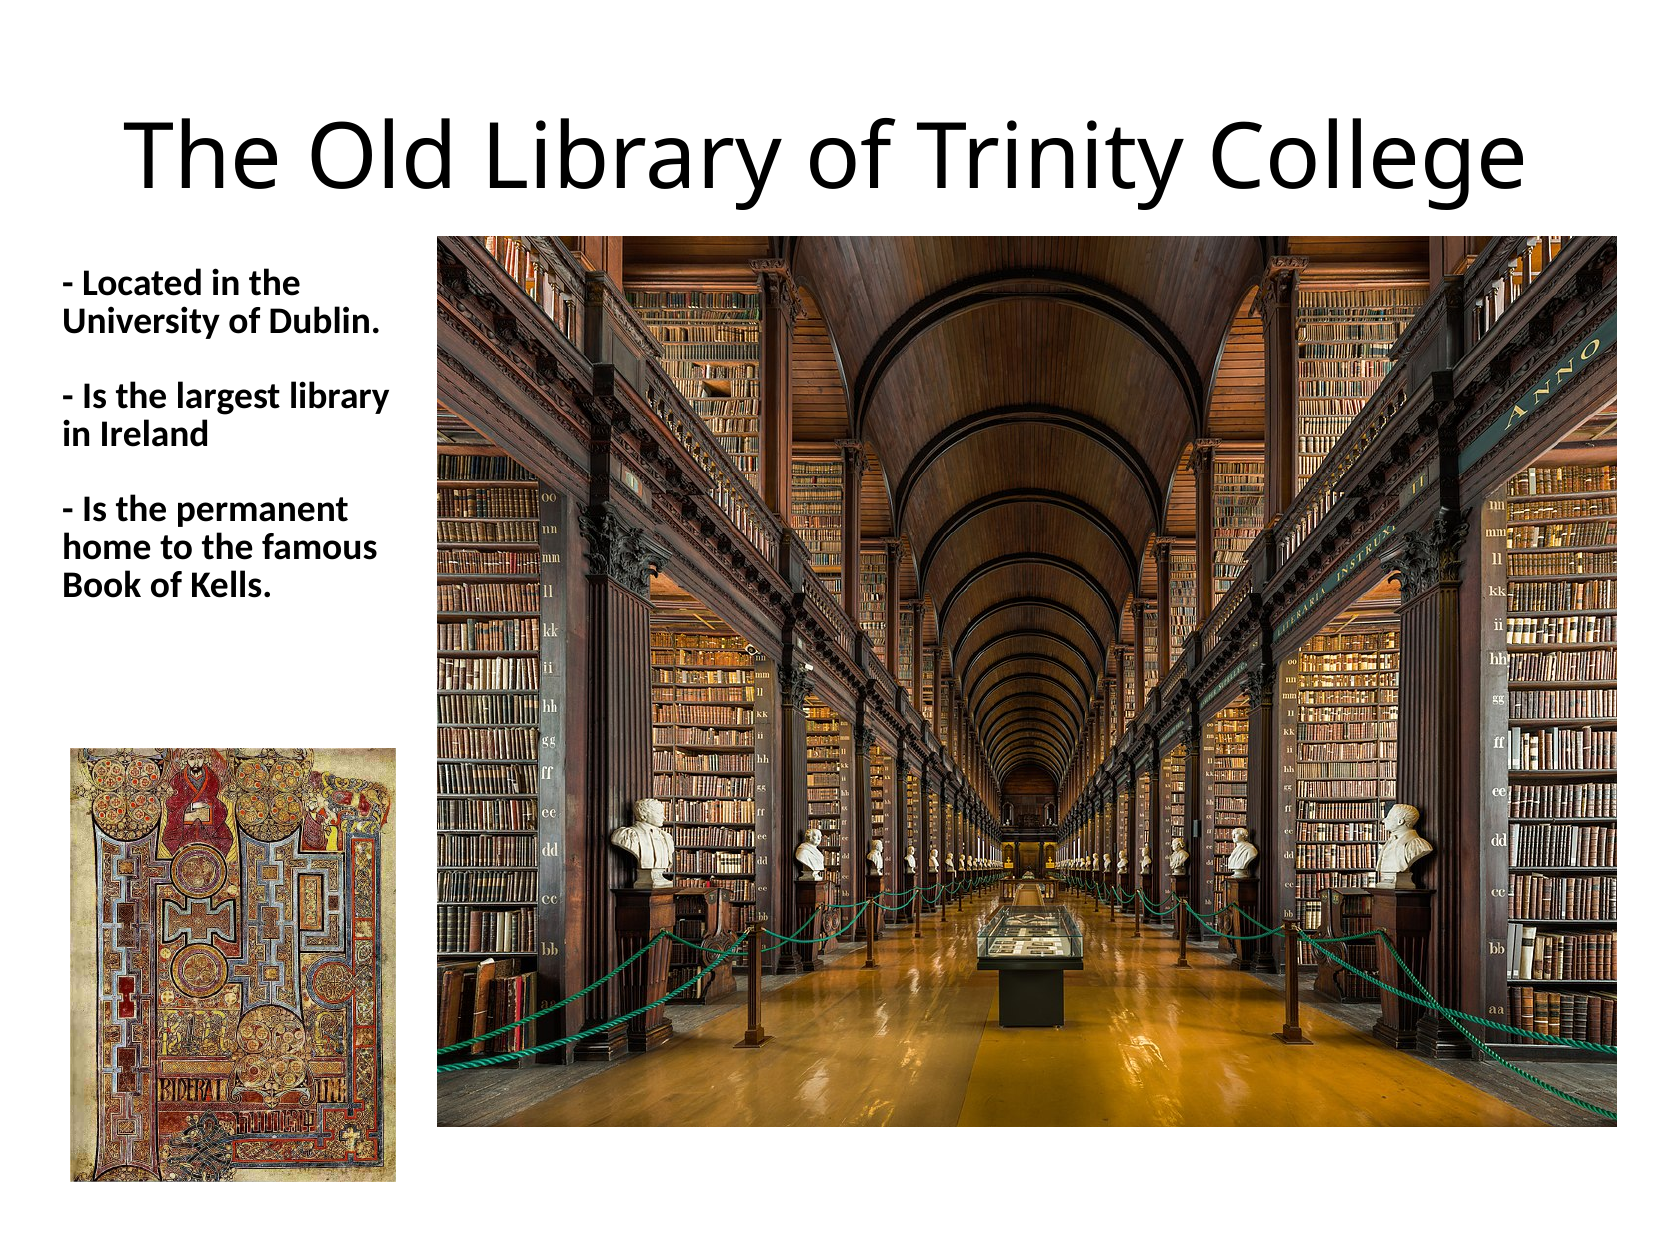

# The Old Library of Trinity College
- Located in the University of Dublin.
- Is the largest library in Ireland
- Is the permanent home to the famous Book of Kells.